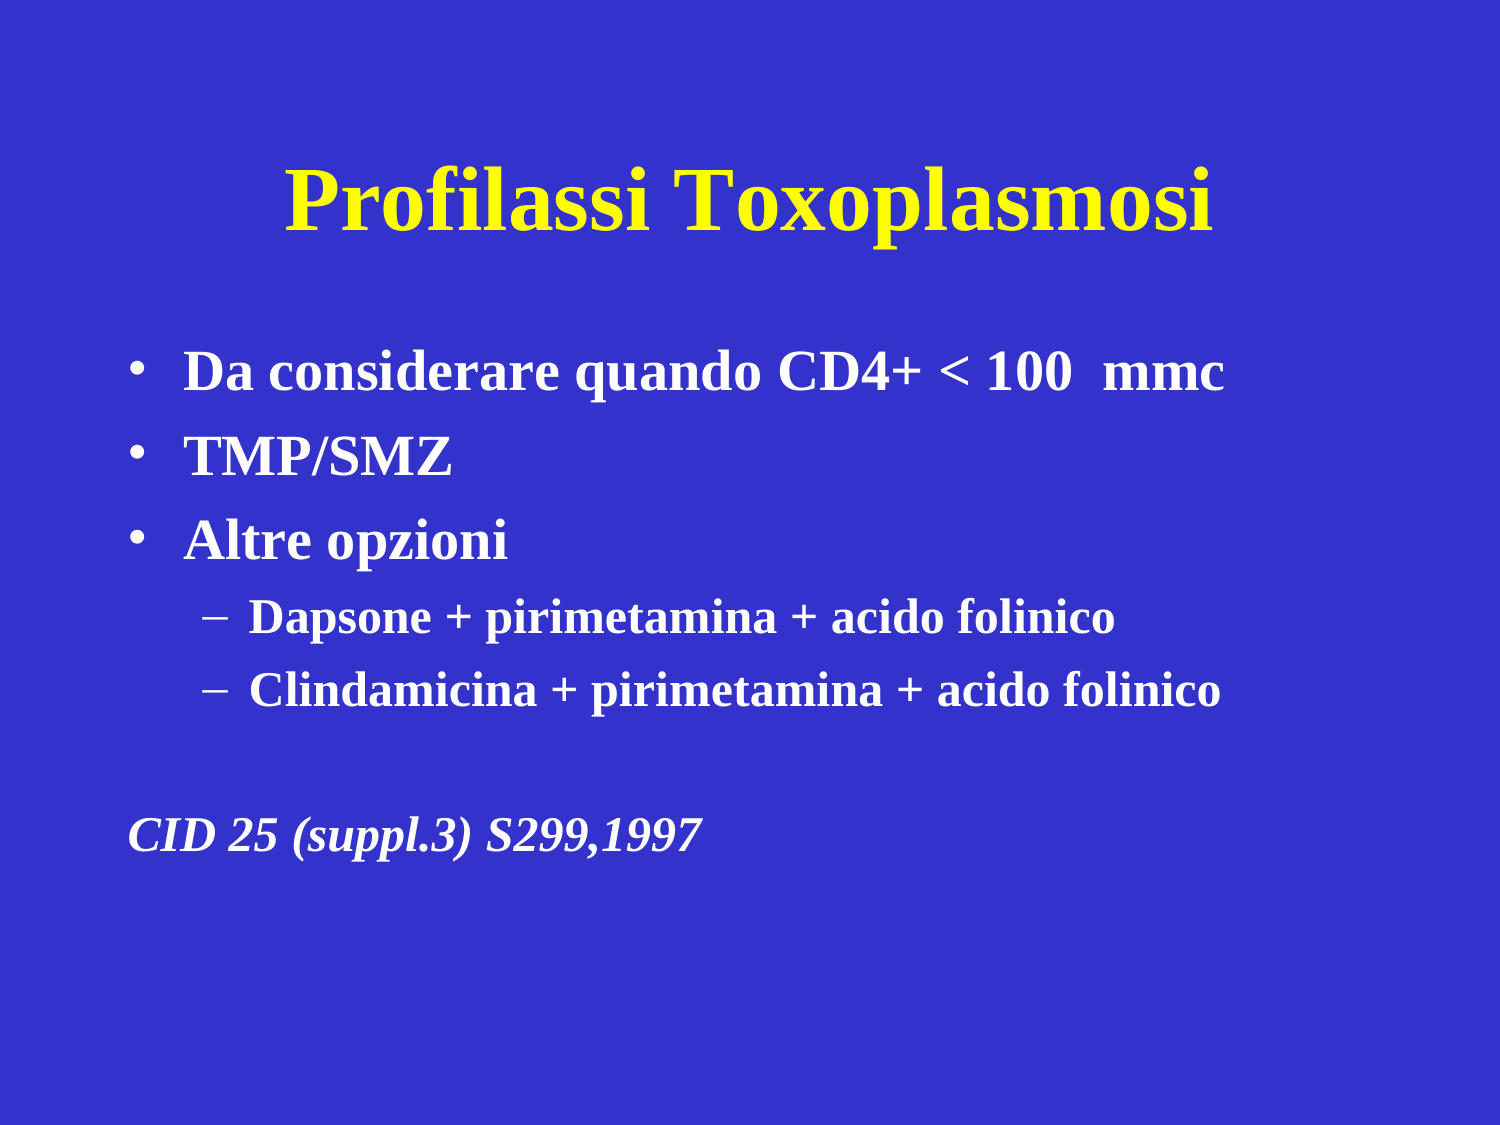

Profilassi Toxoplasmosi
Da considerare quando CD4+ < 100 mmc
TMP/SMZ
Altre opzioni
Dapsone + pirimetamina + acido folinico
Clindamicina + pirimetamina + acido folinico
CID 25 (suppl.3) S299,1997